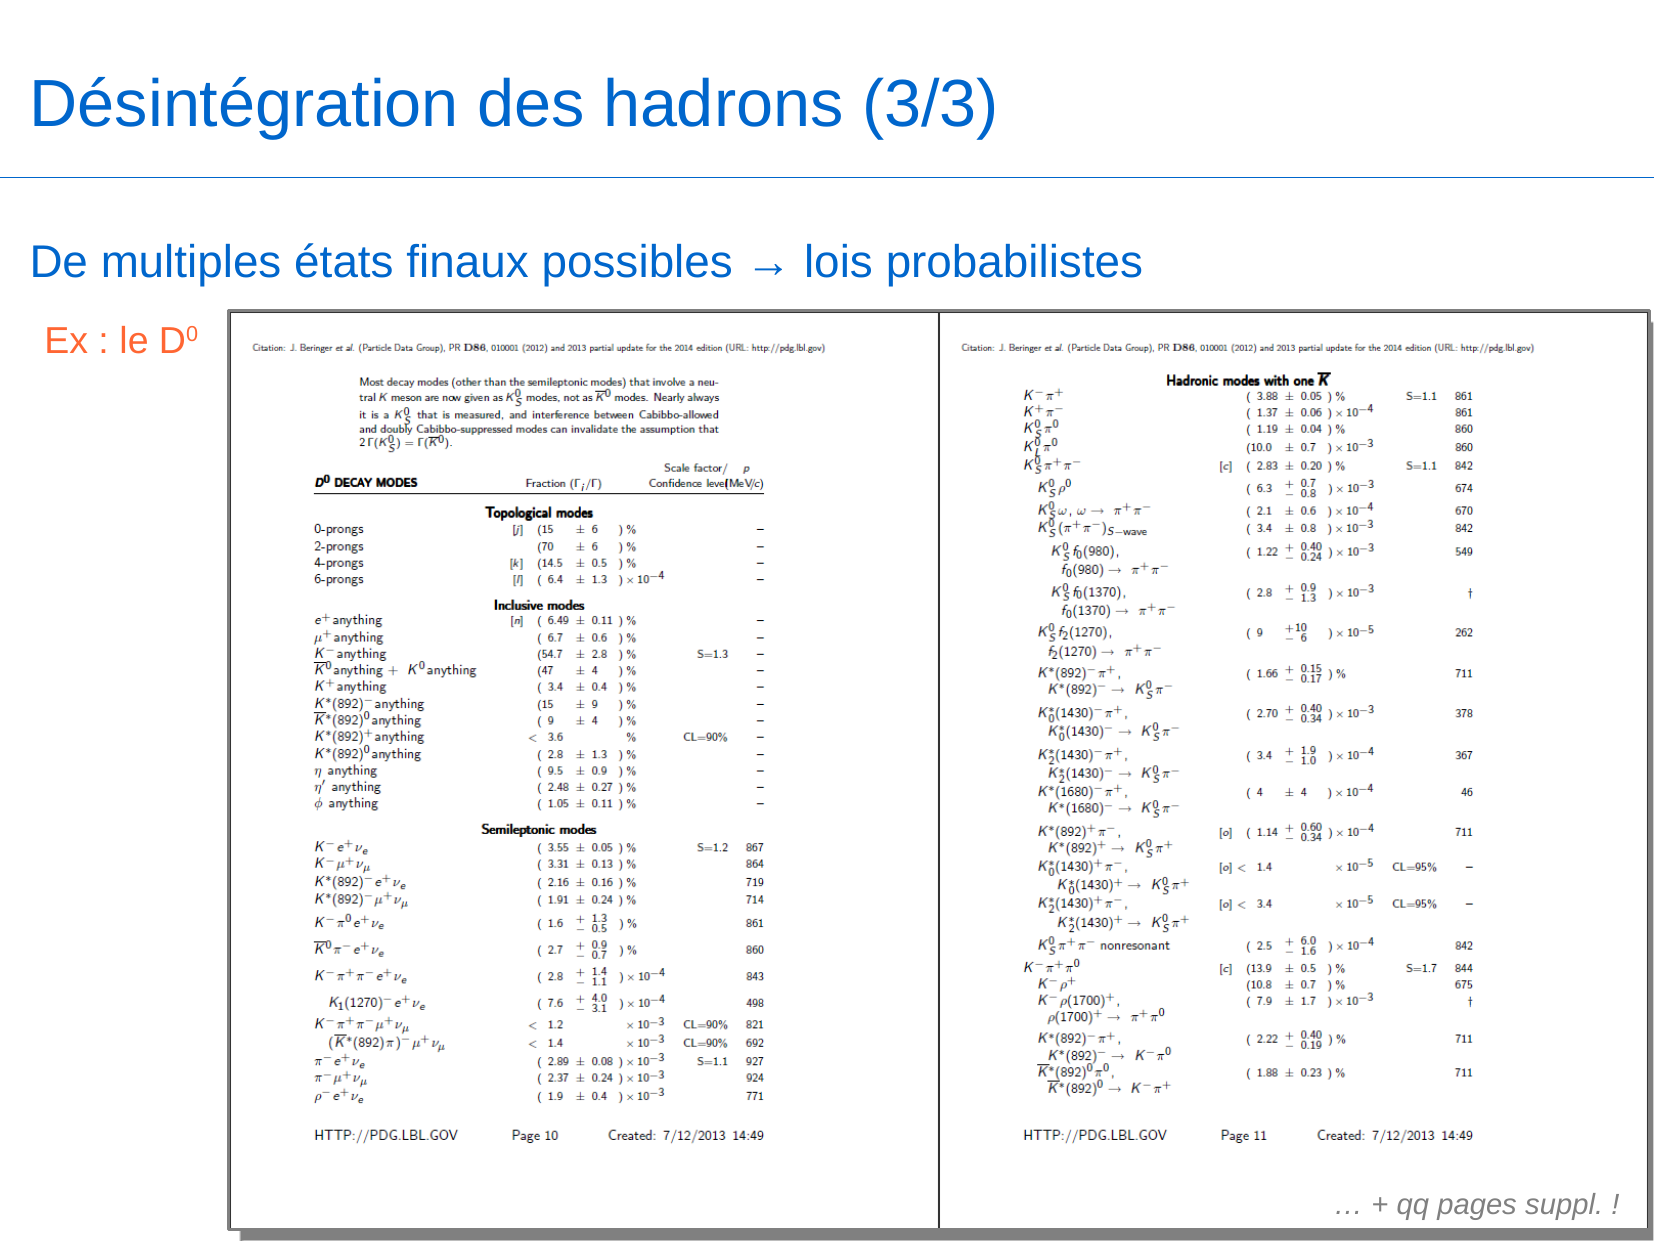

# Désintégration des hadrons (3/3)
De multiples états finaux possibles → lois probabilistes
Ex : le D0
… + qq pages suppl. !
21